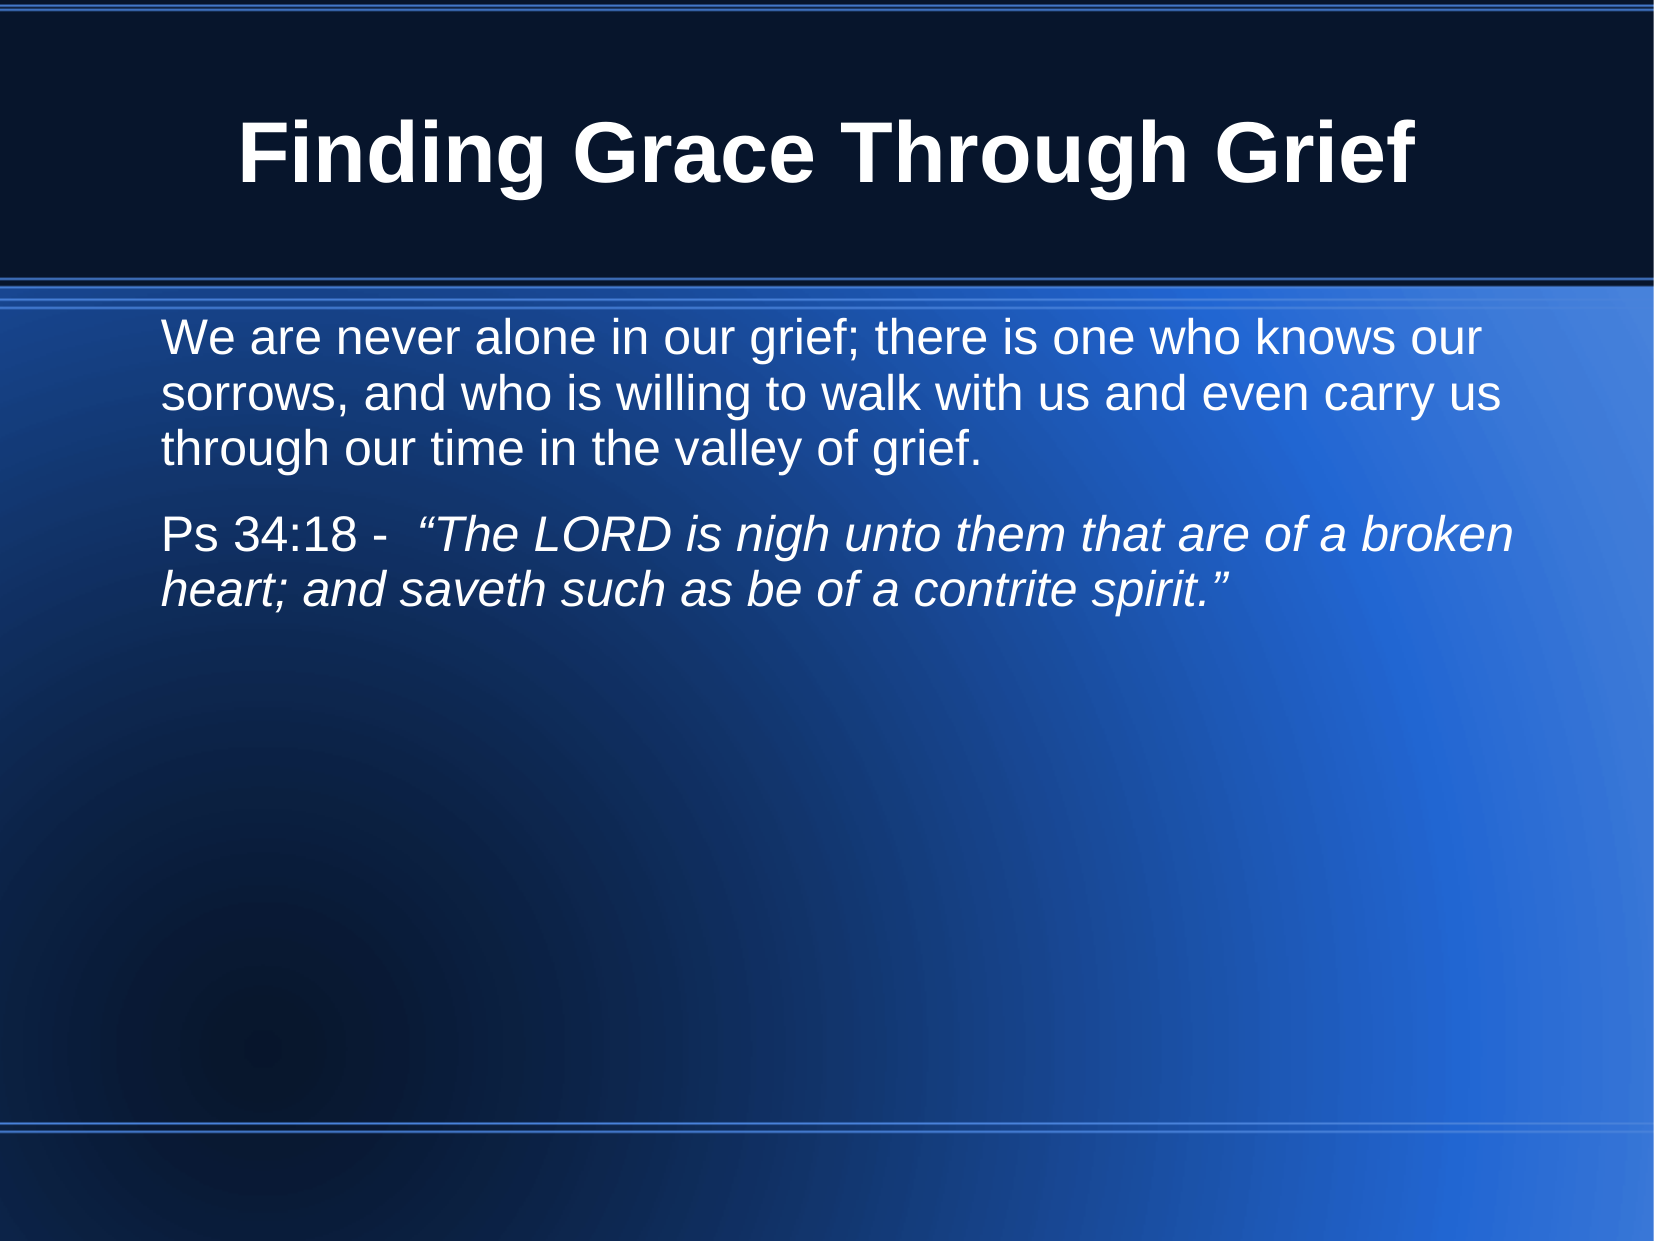

# Finding Grace Through Grief
We are never alone in our grief; there is one who knows our sorrows, and who is willing to walk with us and even carry us through our time in the valley of grief.
Ps 34:18 - “The LORD is nigh unto them that are of a broken heart; and saveth such as be of a contrite spirit.”